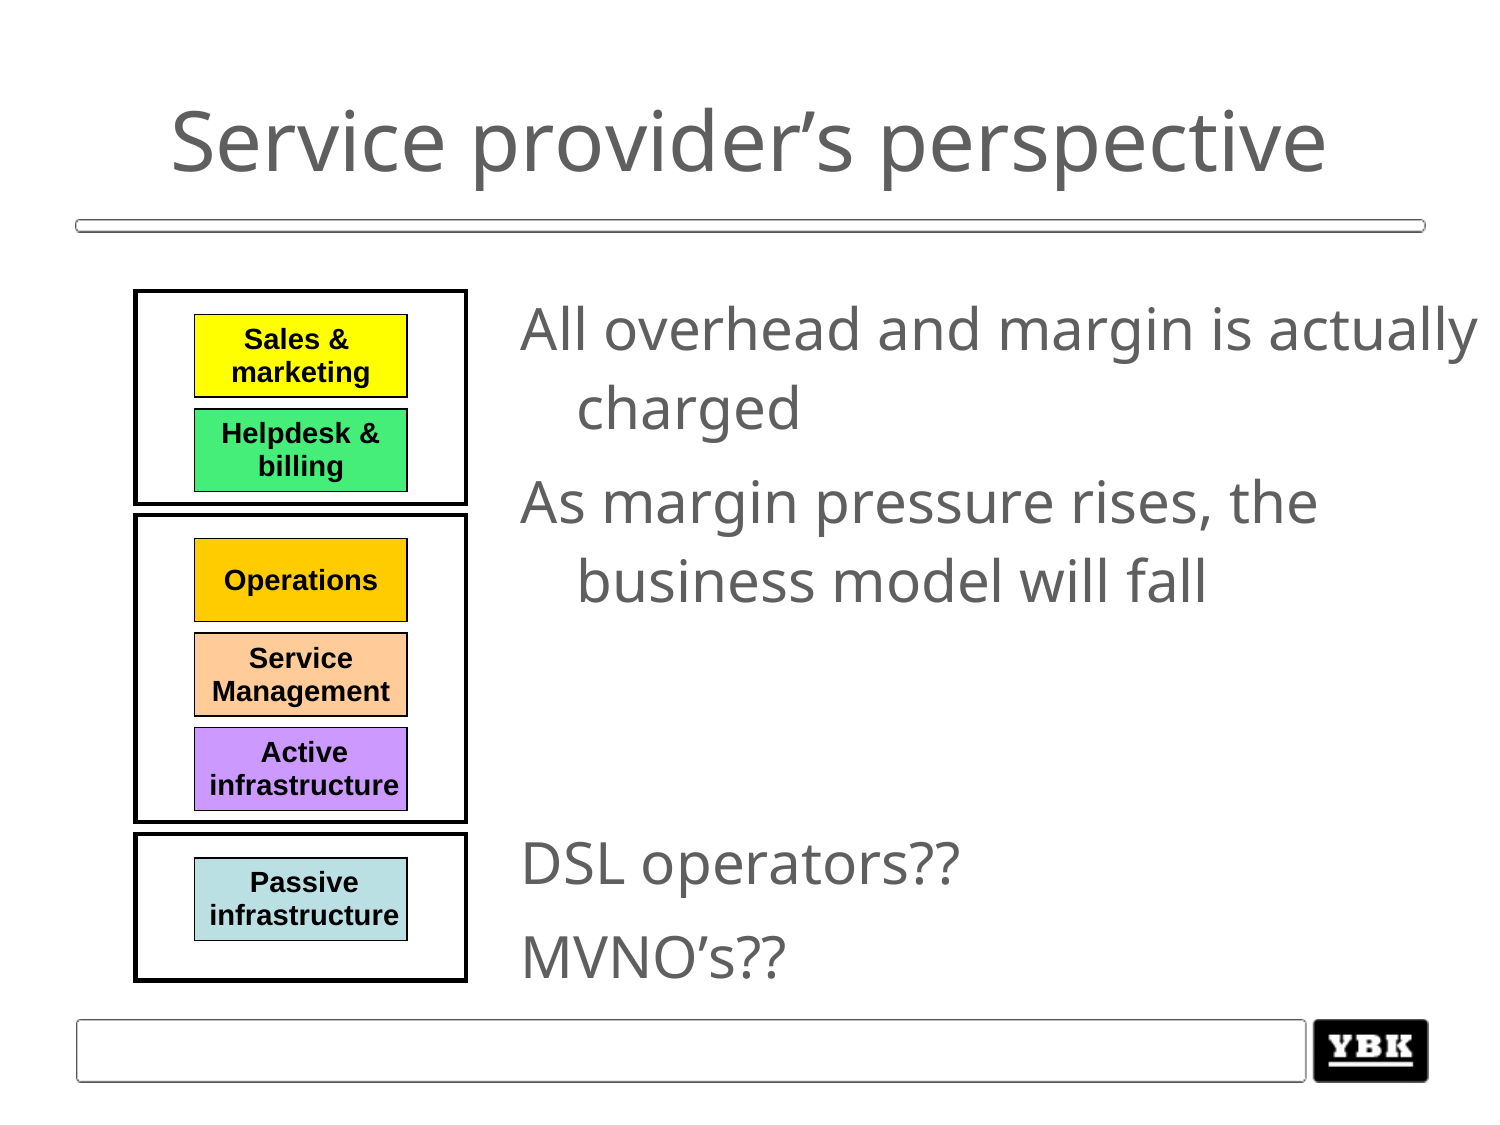

# Service provider’s perspective
All overhead and margin is actually charged
As margin pressure rises, the business model will fall
DSL operators??
MVNO’s??
Sales &
marketing
Helpdesk &
billing
Operations
Service
Management
Active
infrastructure
Passive
infrastructure